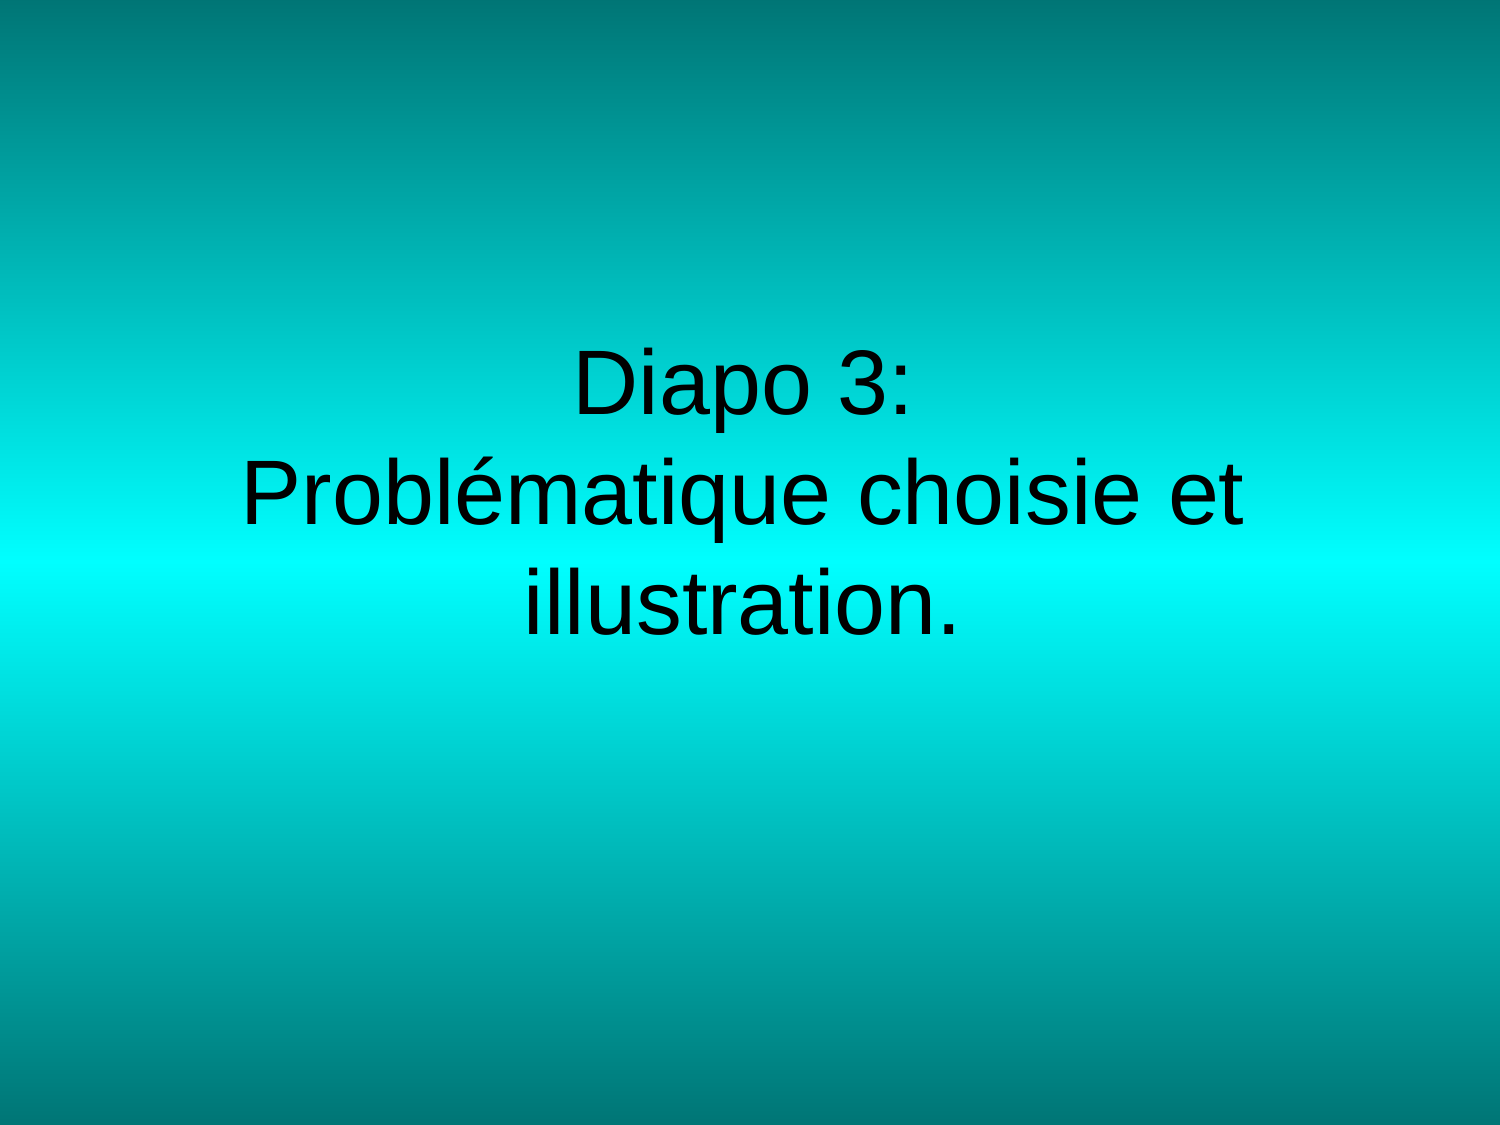

# Diapo 3: Problématique choisie et illustration.